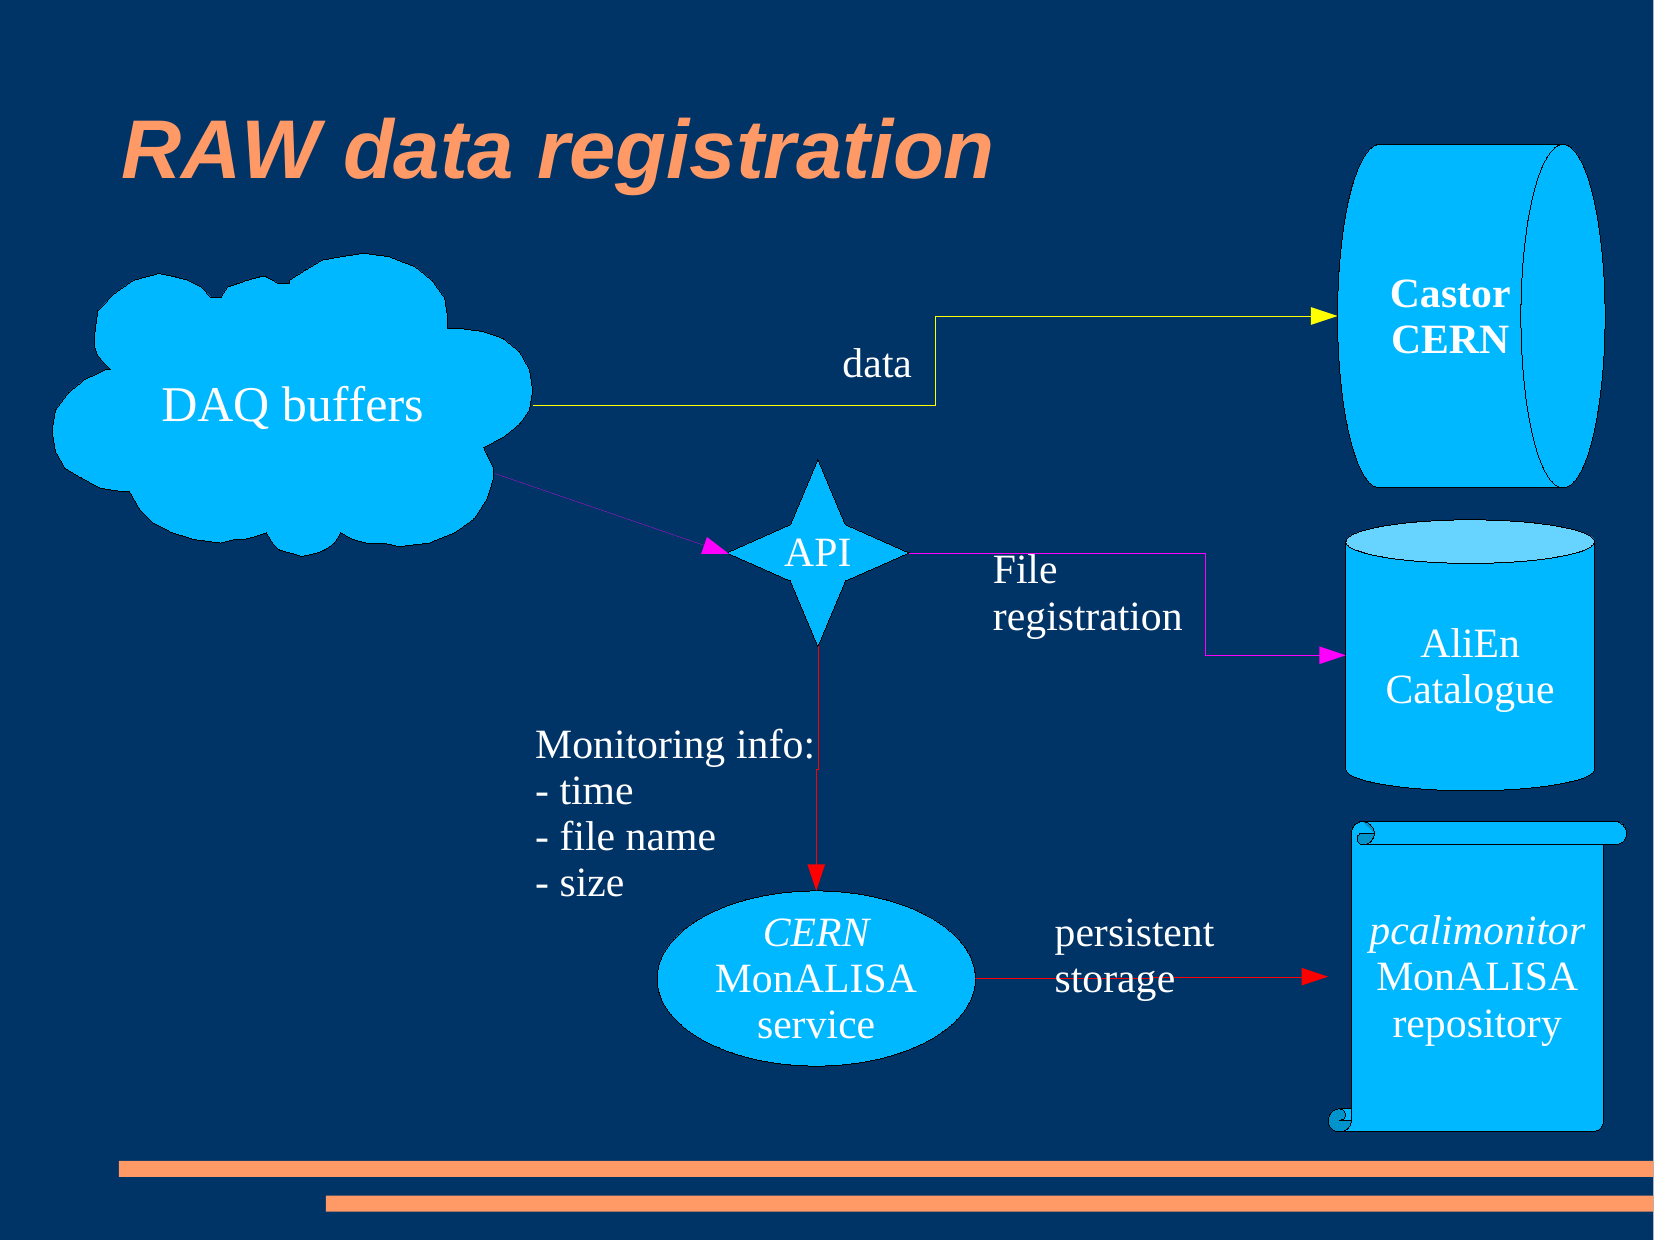

# RAW data registration
Castor
CERN
DAQ buffers
data
API
AliEn
Catalogue
File registration
Monitoring info:
- time
- file name
- size
pcalimonitor
MonALISA
repository
CERN
MonALISA
service
persistent
storage